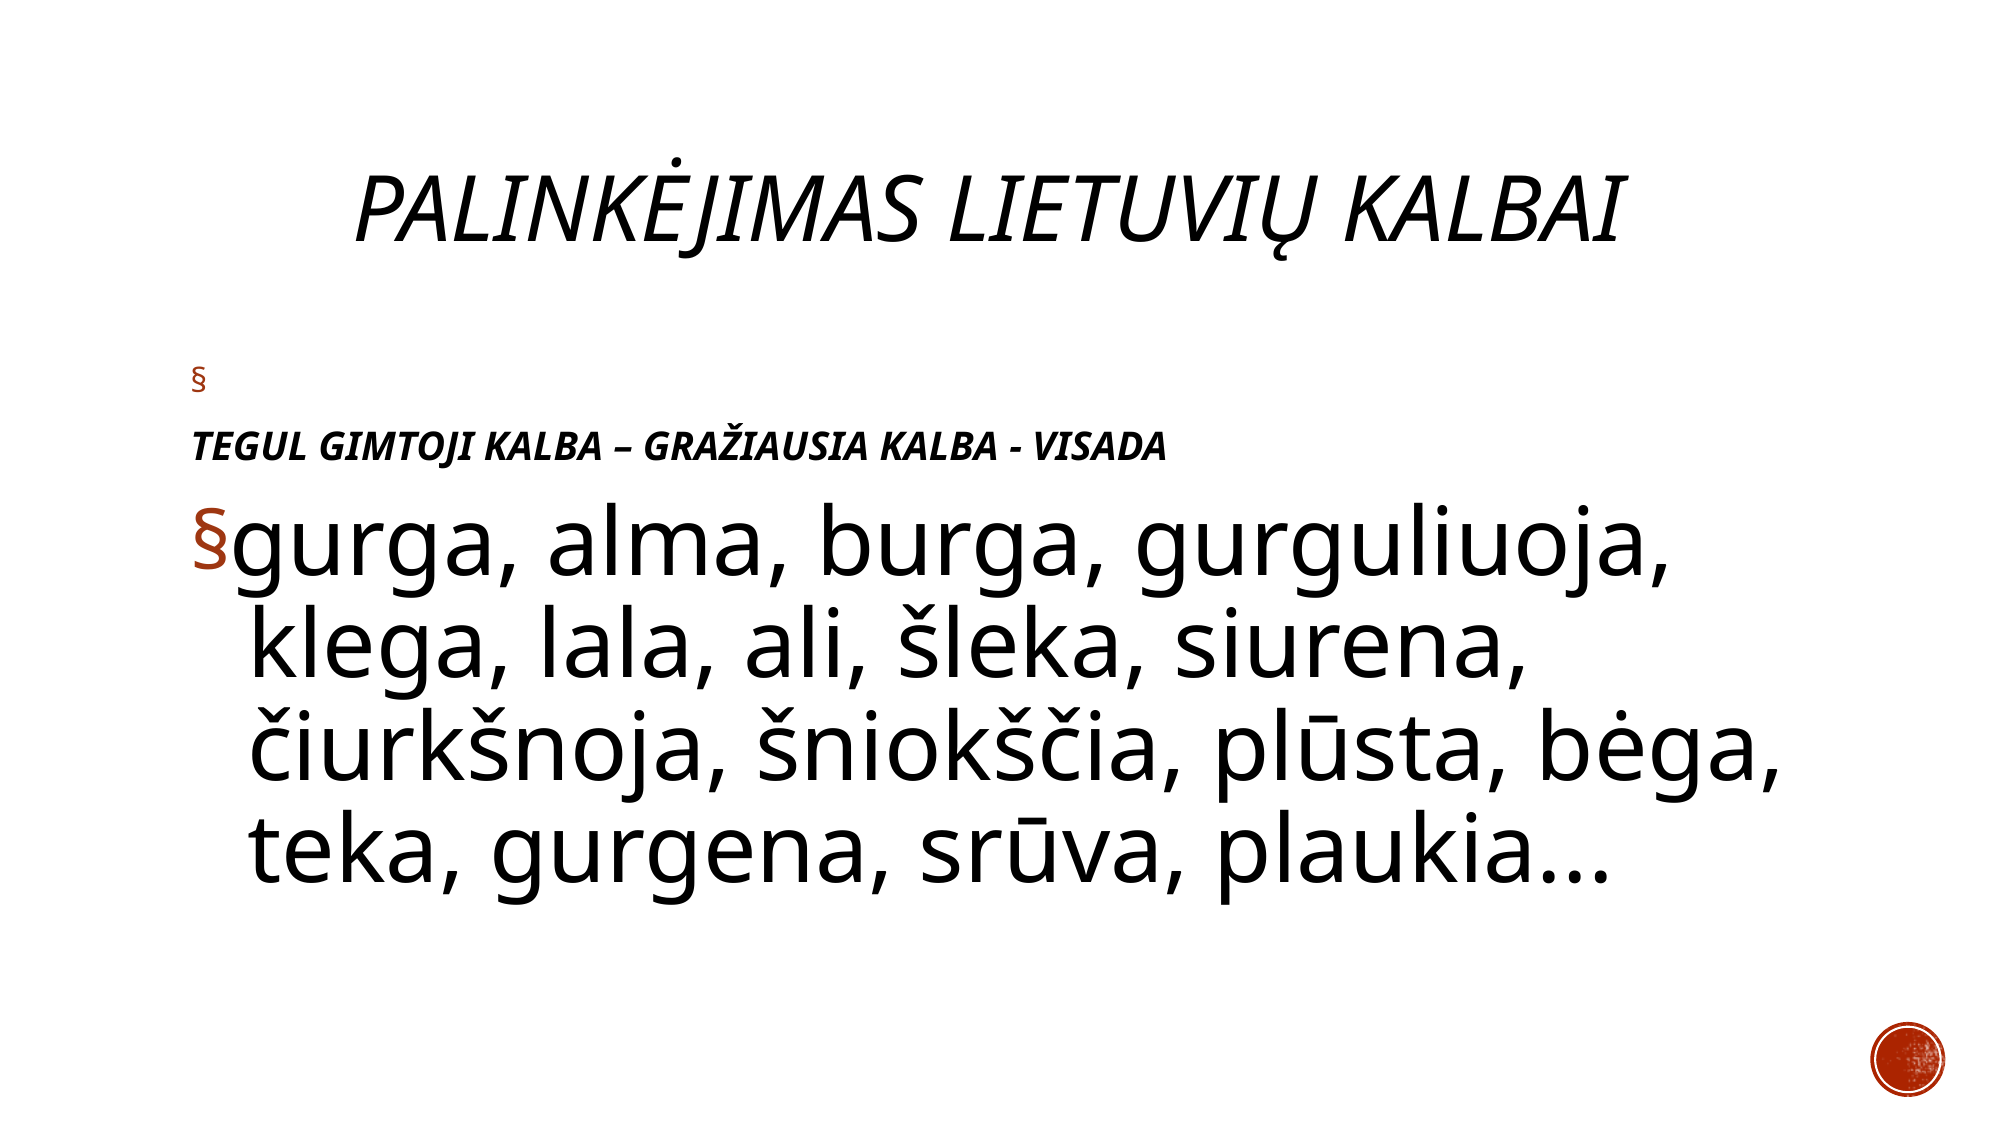

# PALINKĖJIMAS LIETUVIŲ KALBAI
TEGUL GIMTOJI KALBA – GRAŽIAUSIA KALBA - VISADA
gurga, alma, burga, gurguliuoja, klega, lala, ali, šleka, siurena, čiurkšnoja, šniokščia, plūsta, bėga, teka, gurgena, srūva, plaukia...